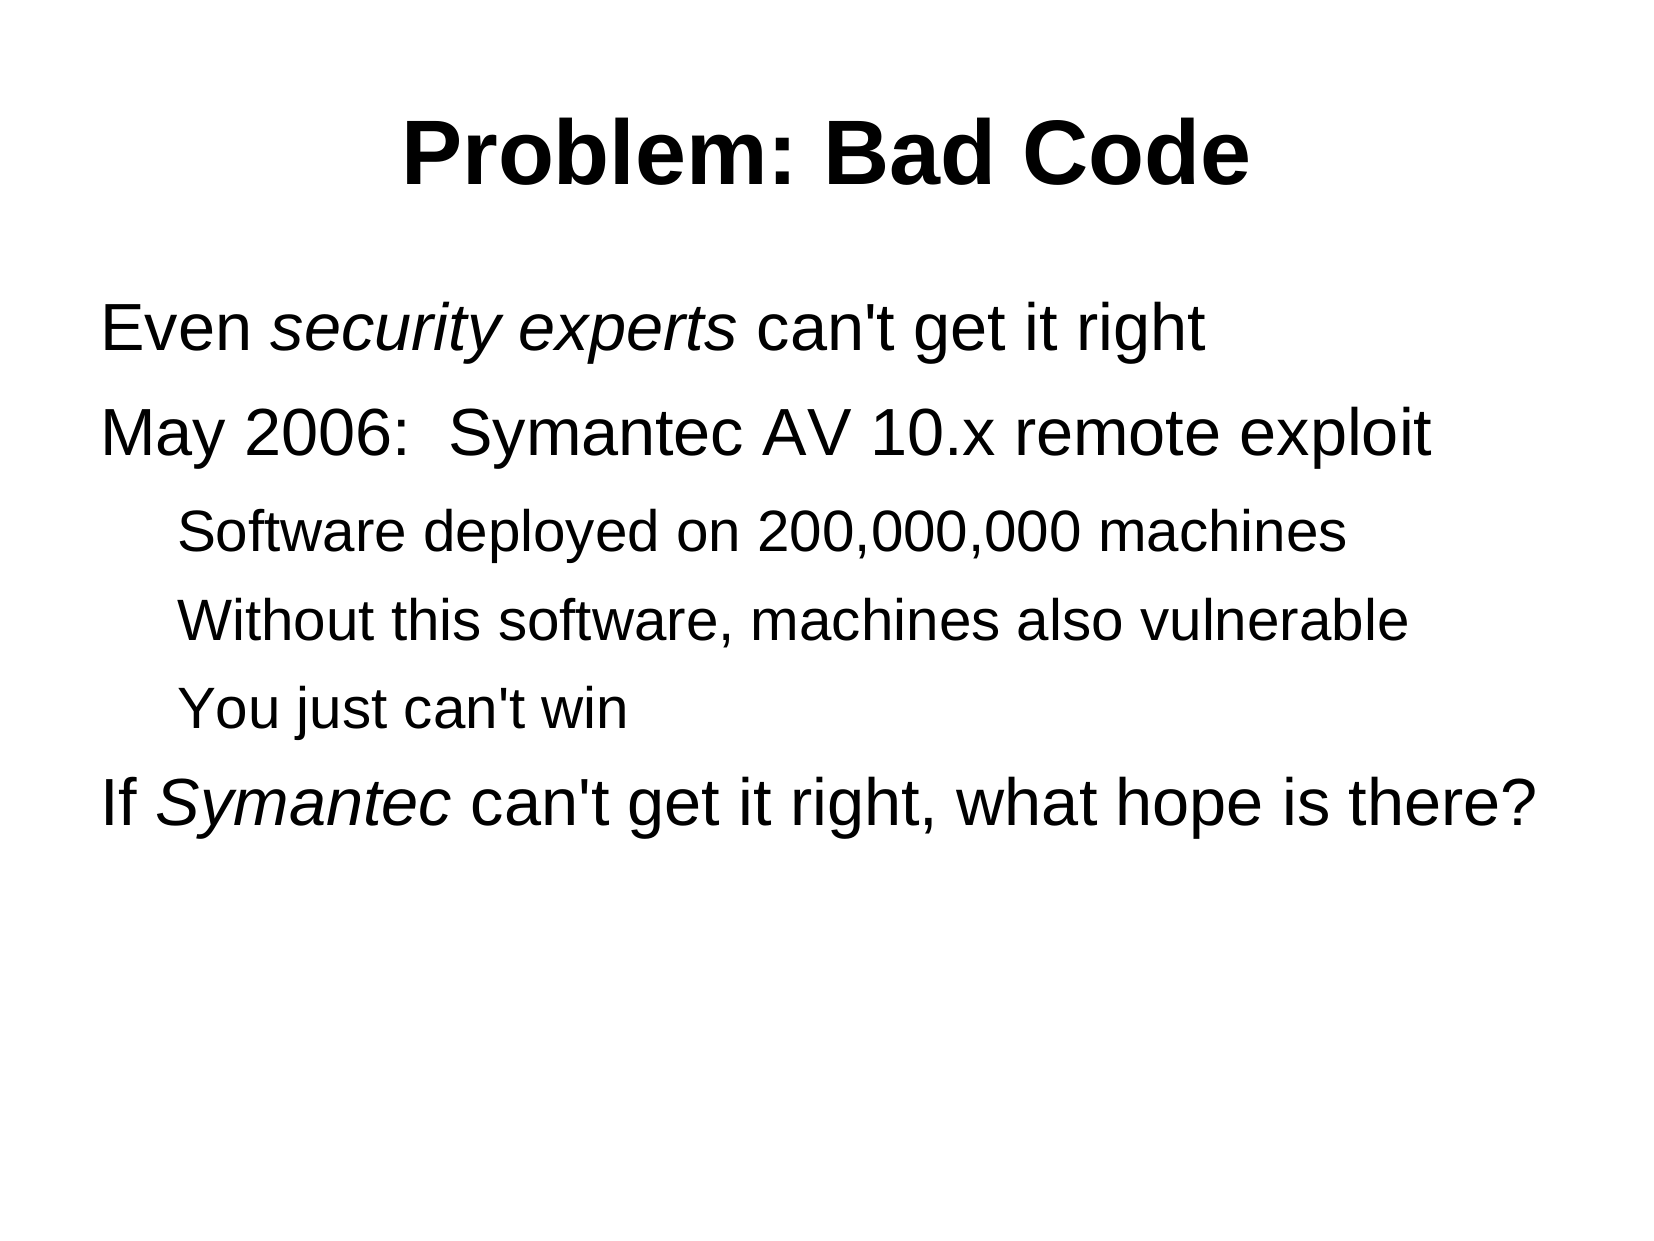

# Problem: Bad Code
Even security experts can't get it right
May 2006: Symantec AV 10.x remote exploit
Software deployed on 200,000,000 machines
Without this software, machines also vulnerable
You just can't win
If Symantec can't get it right, what hope is there?